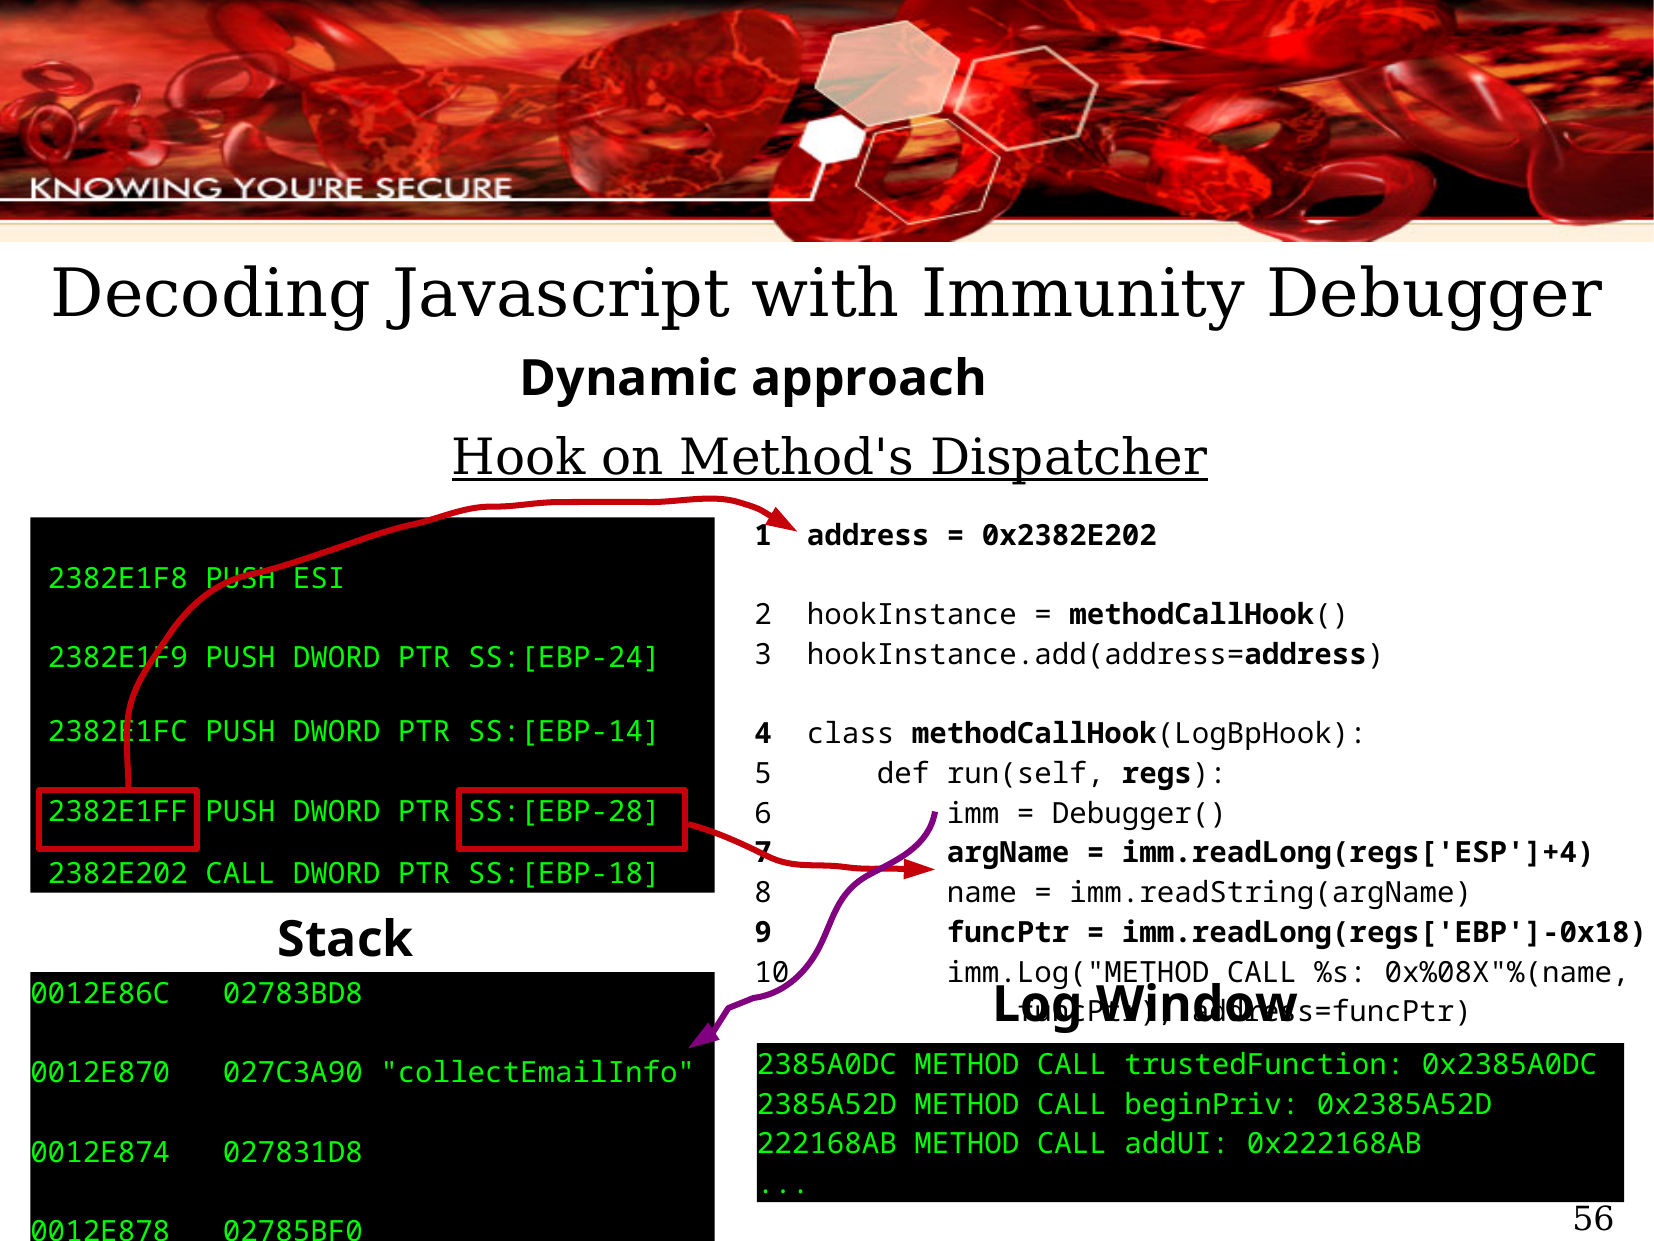

# Decoding Javascript with Immunity Debugger
Dynamic approach
Hook on Method's Dispatcher
1 address = 0x2382E202
2 hookInstance = methodCallHook()
3 hookInstance.add(address=address)
4 class methodCallHook(LogBpHook):
5 def run(self, regs):
6 imm = Debugger()
7 argName = imm.readLong(regs['ESP']+4)
8 name = imm.readString(argName)
9 funcPtr = imm.readLong(regs['EBP']-0x18)
10 imm.Log("METHOD CALL %s: 0x%08X"%(name,
 funcPtr), address=funcPtr)
 2382E1F8 PUSH ESI
 2382E1F9 PUSH DWORD PTR SS:[EBP-24]
 2382E1FC PUSH DWORD PTR SS:[EBP-14]
 2382E1FF PUSH DWORD PTR SS:[EBP-28]
 2382E202 CALL DWORD PTR SS:[EBP-18]
Stack
Log Window
0012E86C 02783BD8
0012E870 027C3A90 "collectEmailInfo"
0012E874 027831D8
0012E878 02785BF0
2385A0DC METHOD CALL trustedFunction: 0x2385A0DC
2385A52D METHOD CALL beginPriv: 0x2385A52D
222168AB METHOD CALL addUI: 0x222168AB
...